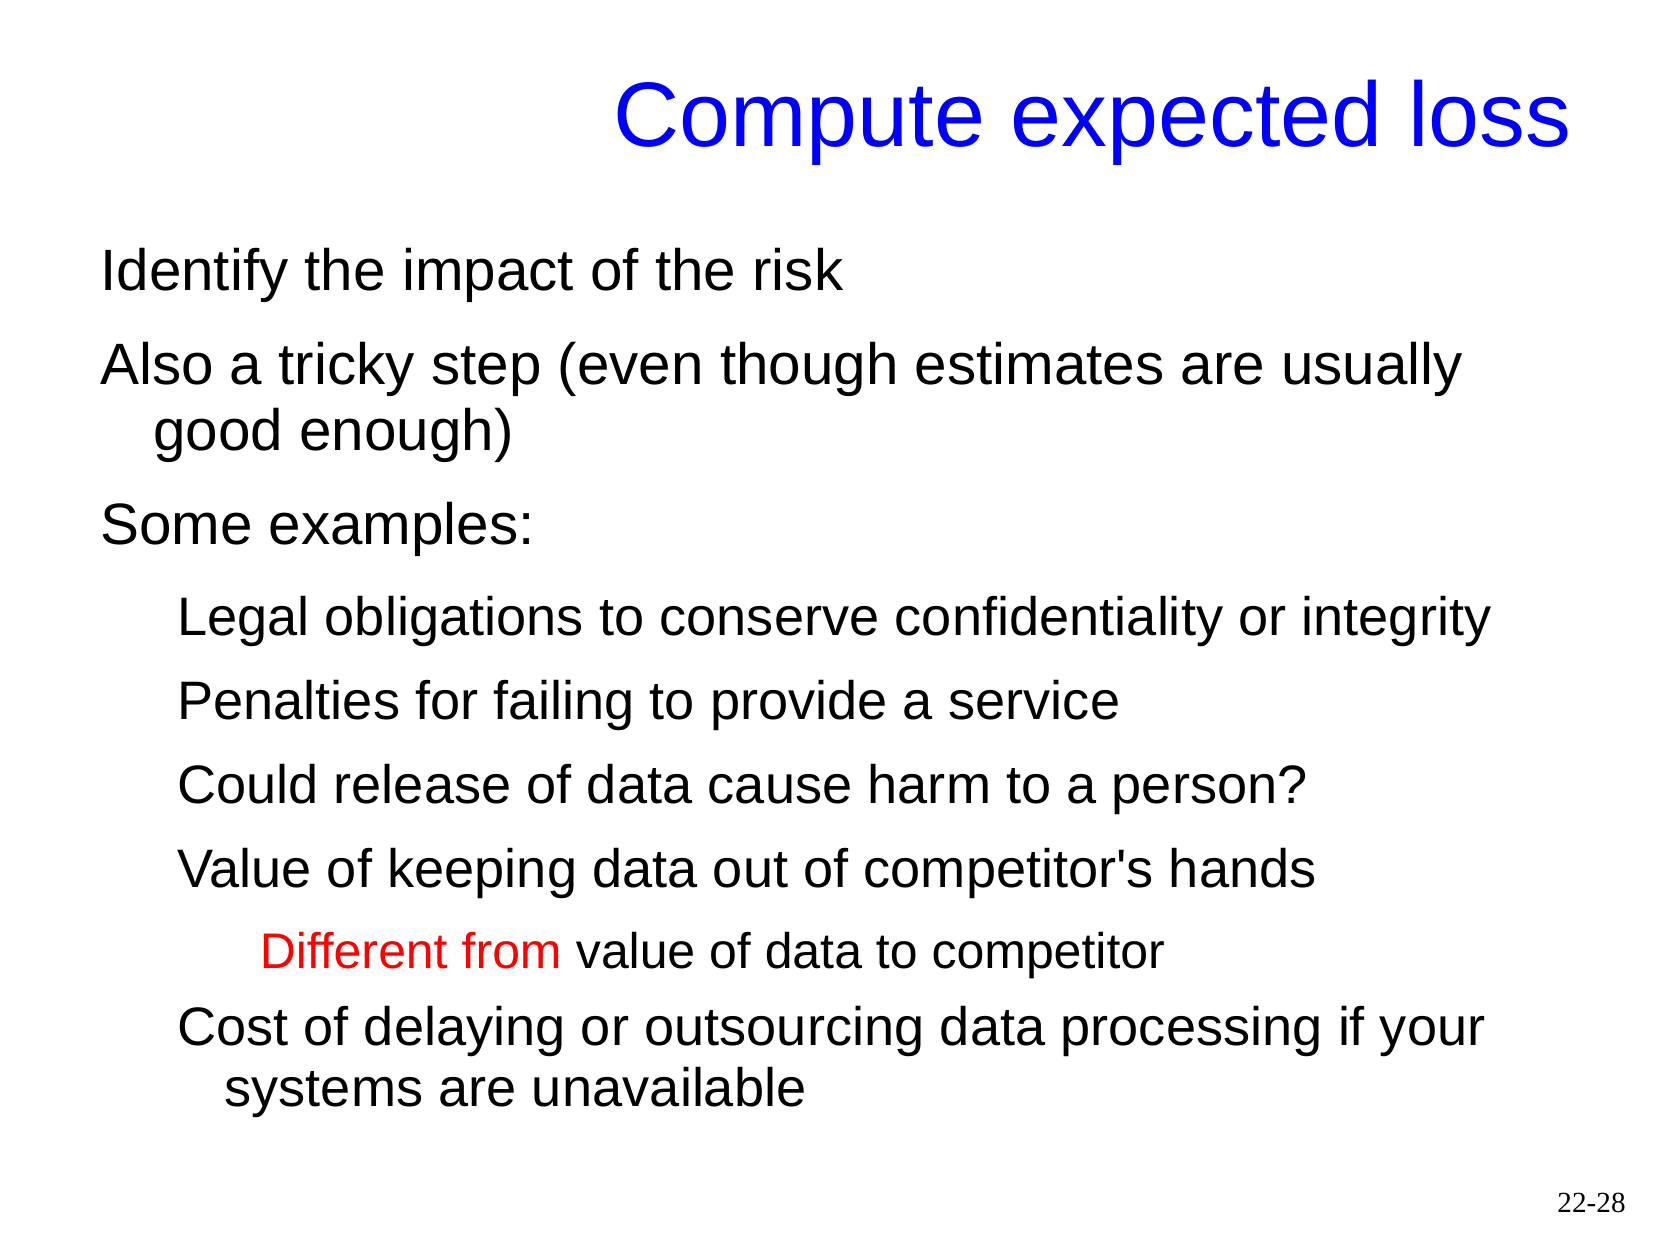

# Compute expected loss
Identify the impact of the risk
Also a tricky step (even though estimates are usually good enough)
Some examples:
Legal obligations to conserve confidentiality or integrity
Penalties for failing to provide a service
Could release of data cause harm to a person?
Value of keeping data out of competitor's hands
Different from value of data to competitor
Cost of delaying or outsourcing data processing if your systems are unavailable